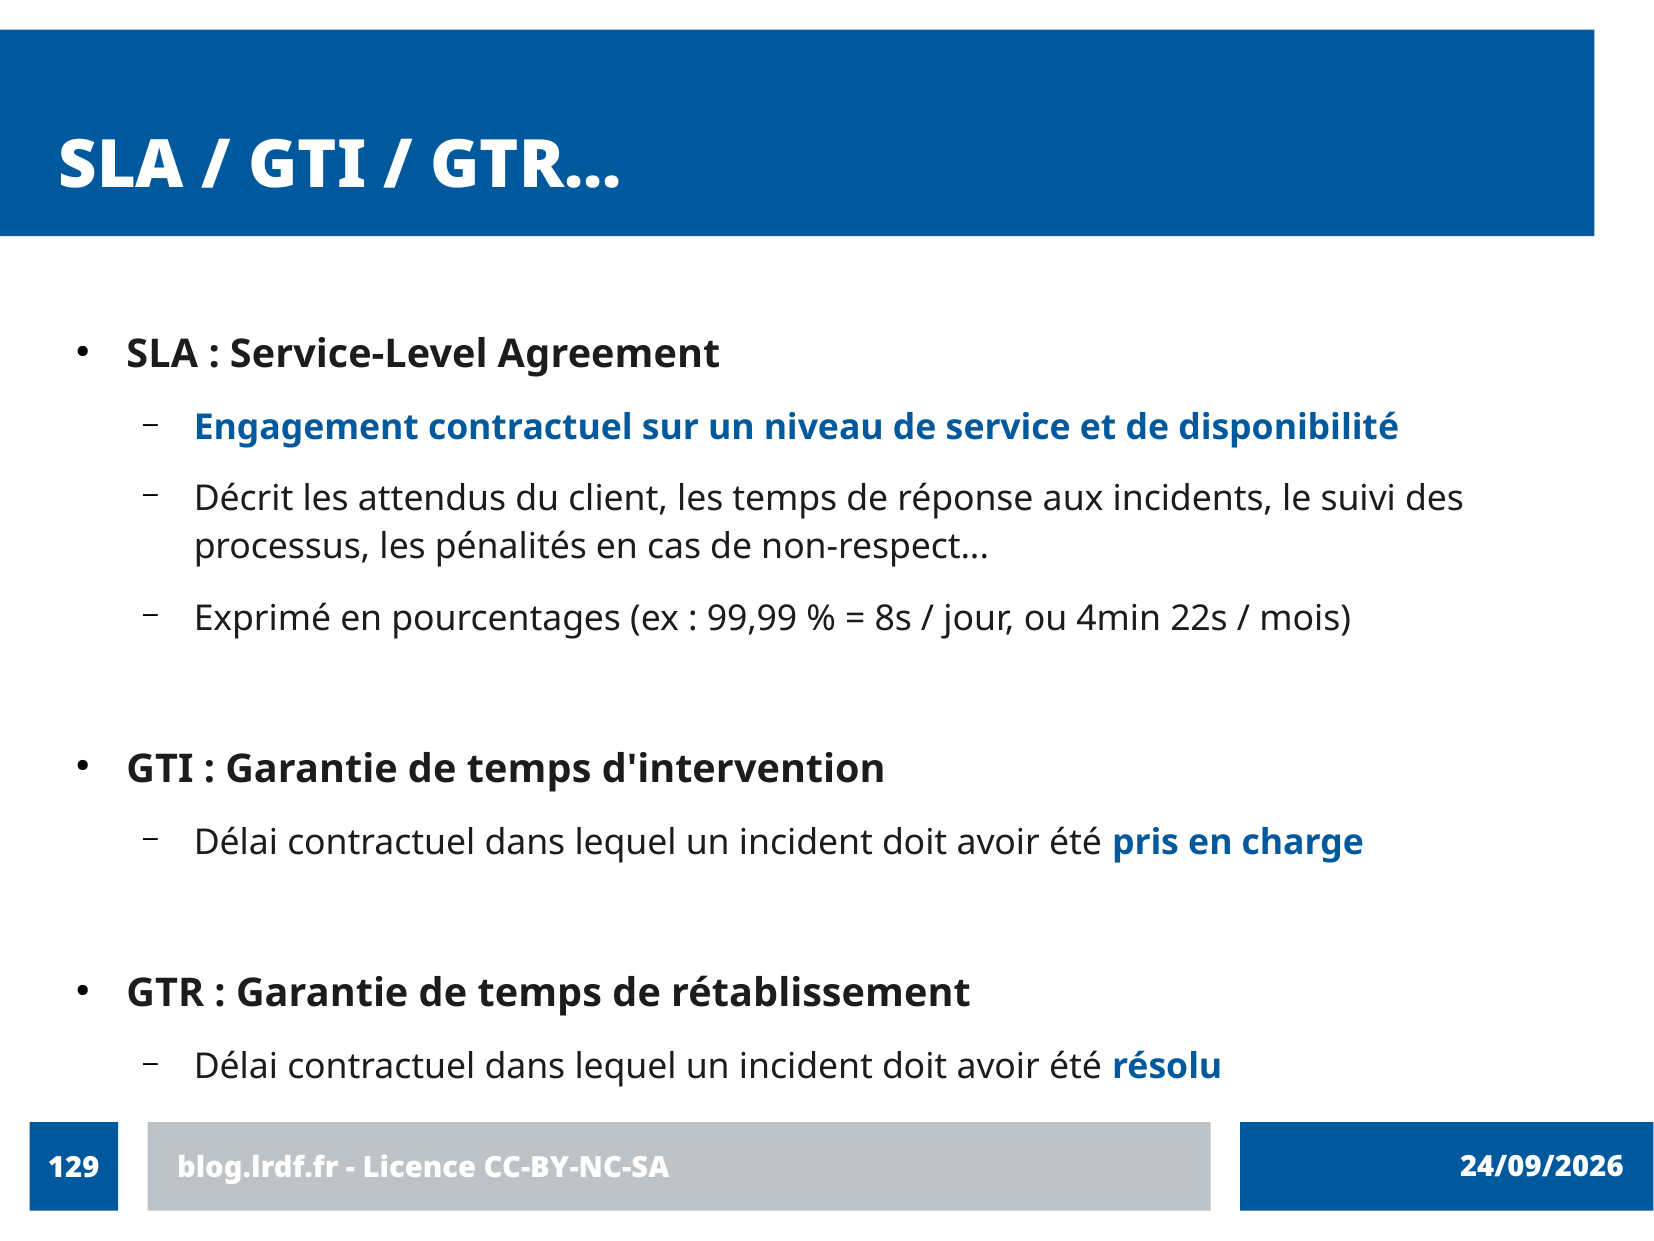

# SLA / GTI / GTR...
SLA : Service-Level Agreement
Engagement contractuel sur un niveau de service et de disponibilité
Décrit les attendus du client, les temps de réponse aux incidents, le suivi des processus, les pénalités en cas de non-respect...
Exprimé en pourcentages (ex : 99,99 % = 8s / jour, ou 4min 22s / mois)
GTI : Garantie de temps d'intervention
Délai contractuel dans lequel un incident doit avoir été pris en charge
GTR : Garantie de temps de rétablissement
Délai contractuel dans lequel un incident doit avoir été résolu
129
blog.lrdf.fr - Licence CC-BY-NC-SA